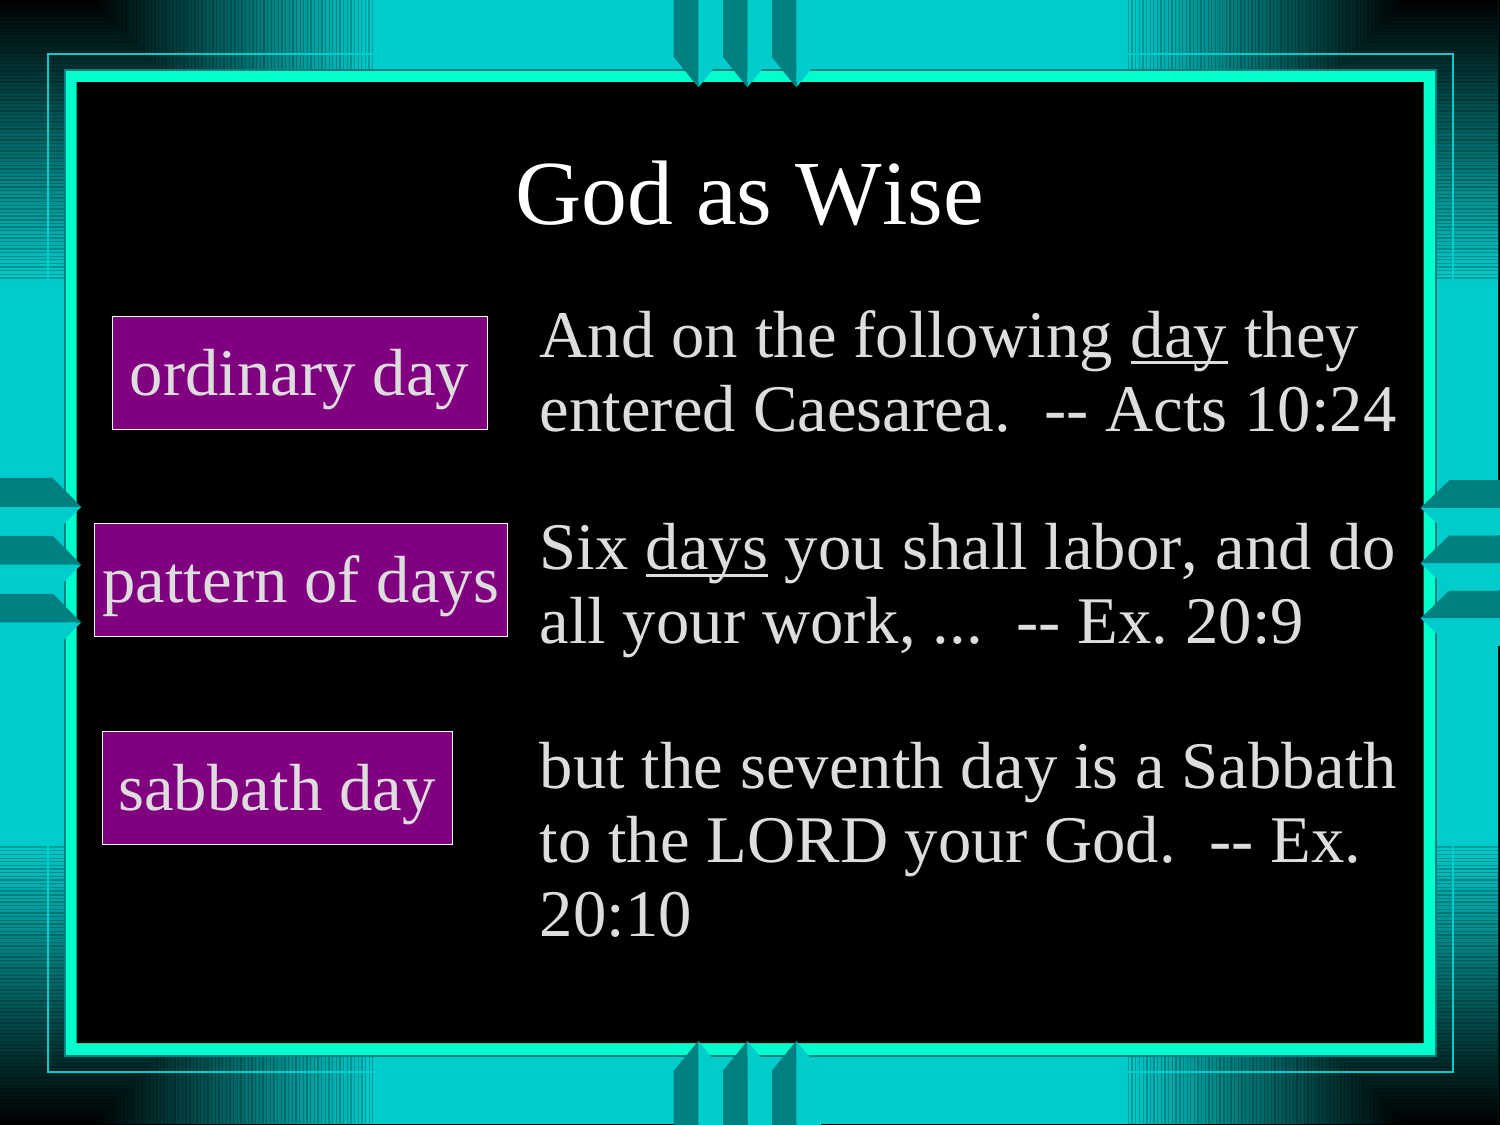

# God as Wise
And on the following day they entered Caesarea. -- Acts 10:24
ordinary day
Six days you shall labor, and do all your work, ... -- Ex. 20:9
pattern of days
but the seventh day is a Sabbath to the LORD your God. -- Ex. 20:10
sabbath day